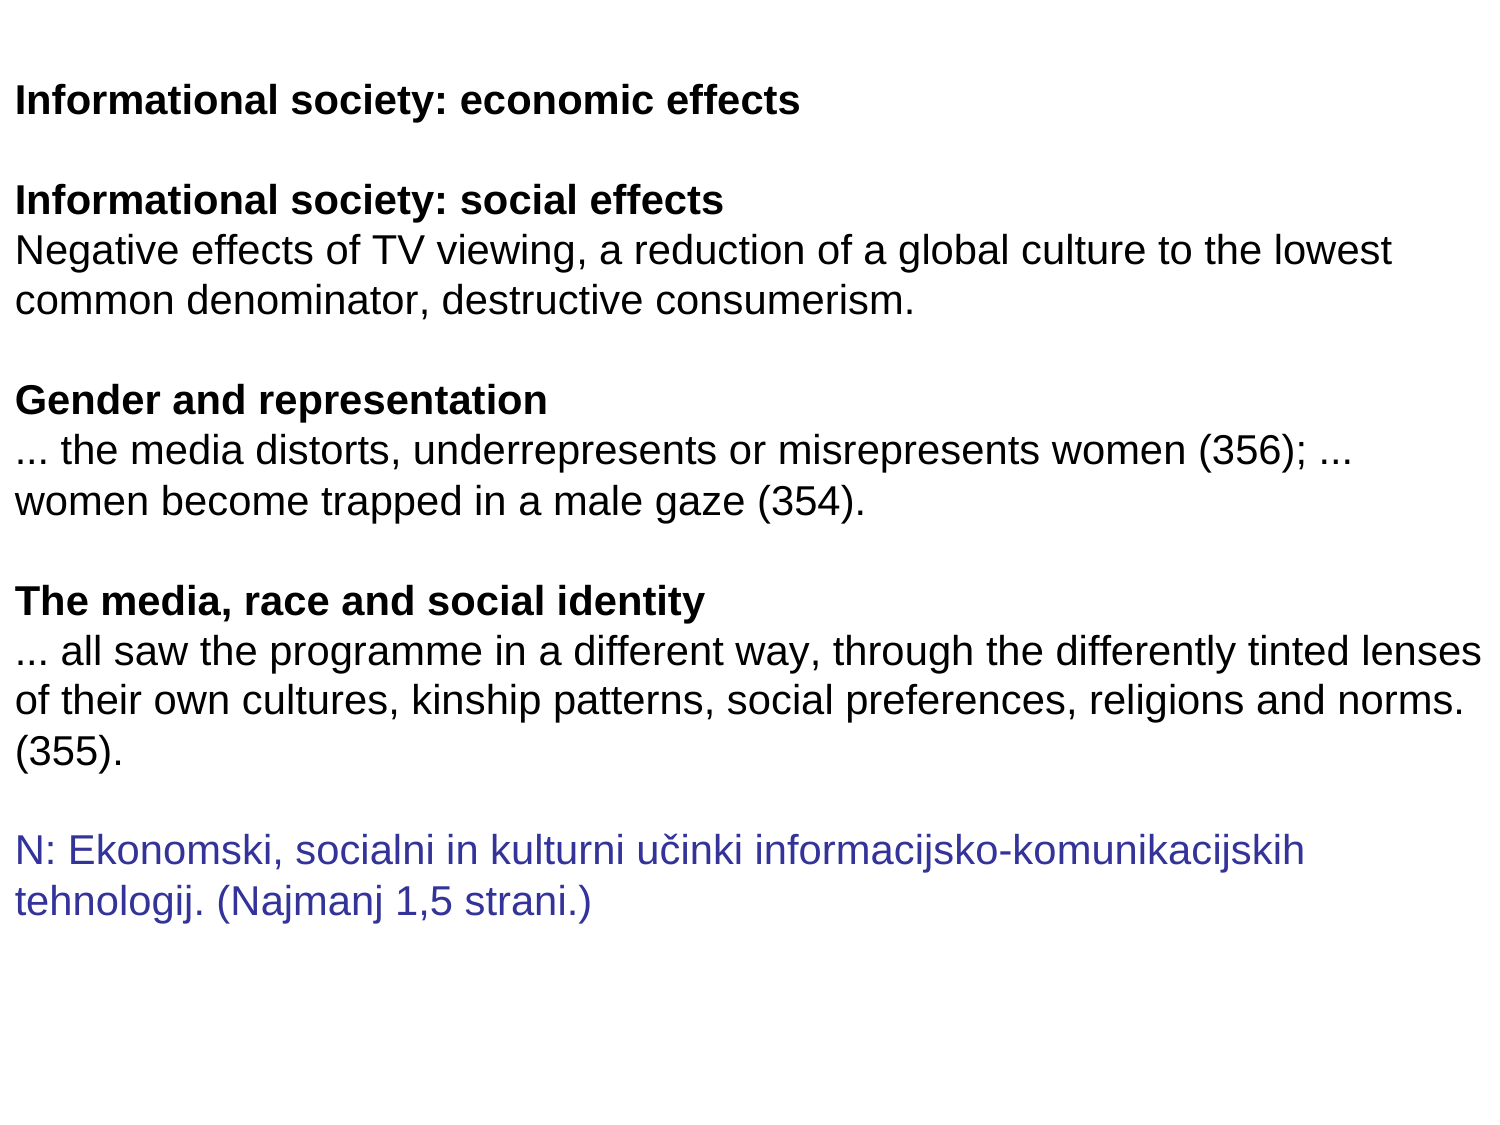

Informational society: economic effects
Informational society: social effects
Negative effects of TV viewing, a reduction of a global culture to the lowest common denominator, destructive consumerism.
Gender and representation
... the media distorts, underrepresents or misrepresents women (356); ... women become trapped in a male gaze (354).
The media, race and social identity
... all saw the programme in a different way, through the differently tinted lenses of their own cultures, kinship patterns, social preferences, religions and norms. (355).
N: Ekonomski, socialni in kulturni učinki informacijsko-komunikacijskih tehnologij. (Najmanj 1,5 strani.)